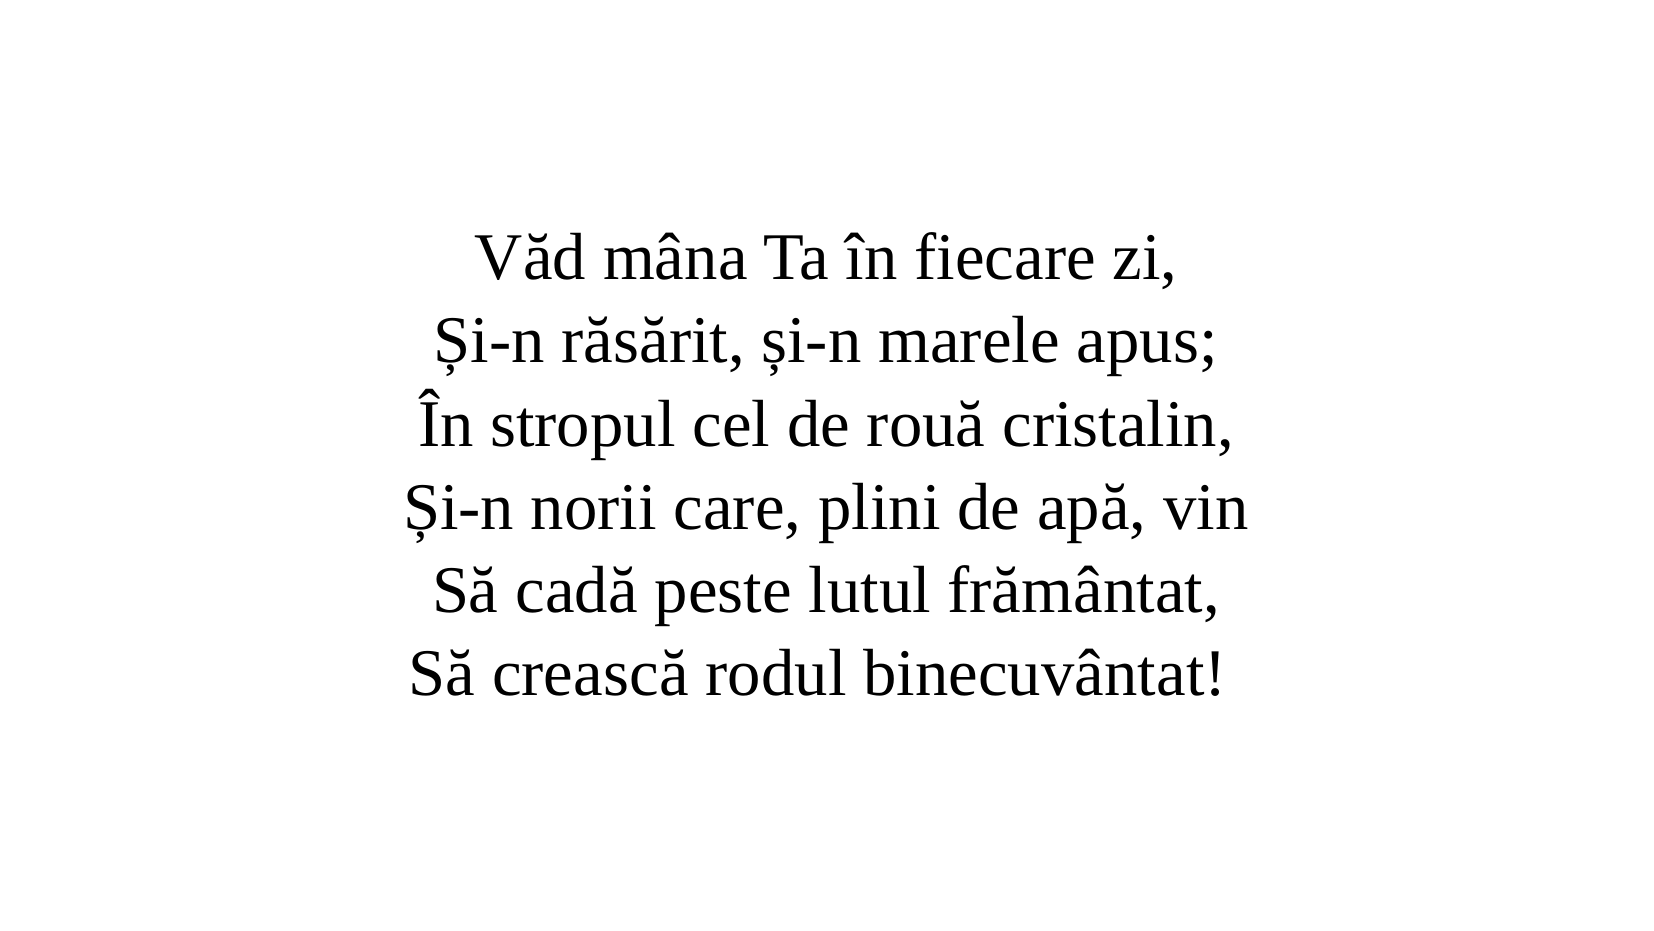

# Văd mâna Ta în fiecare zi,
Și-n răsărit, și-n marele apus;
În stropul cel de rouă cristalin,
Și-n norii care, plini de apă, vin
Să cadă peste lutul frământat,
Să crească rodul binecuvântat!